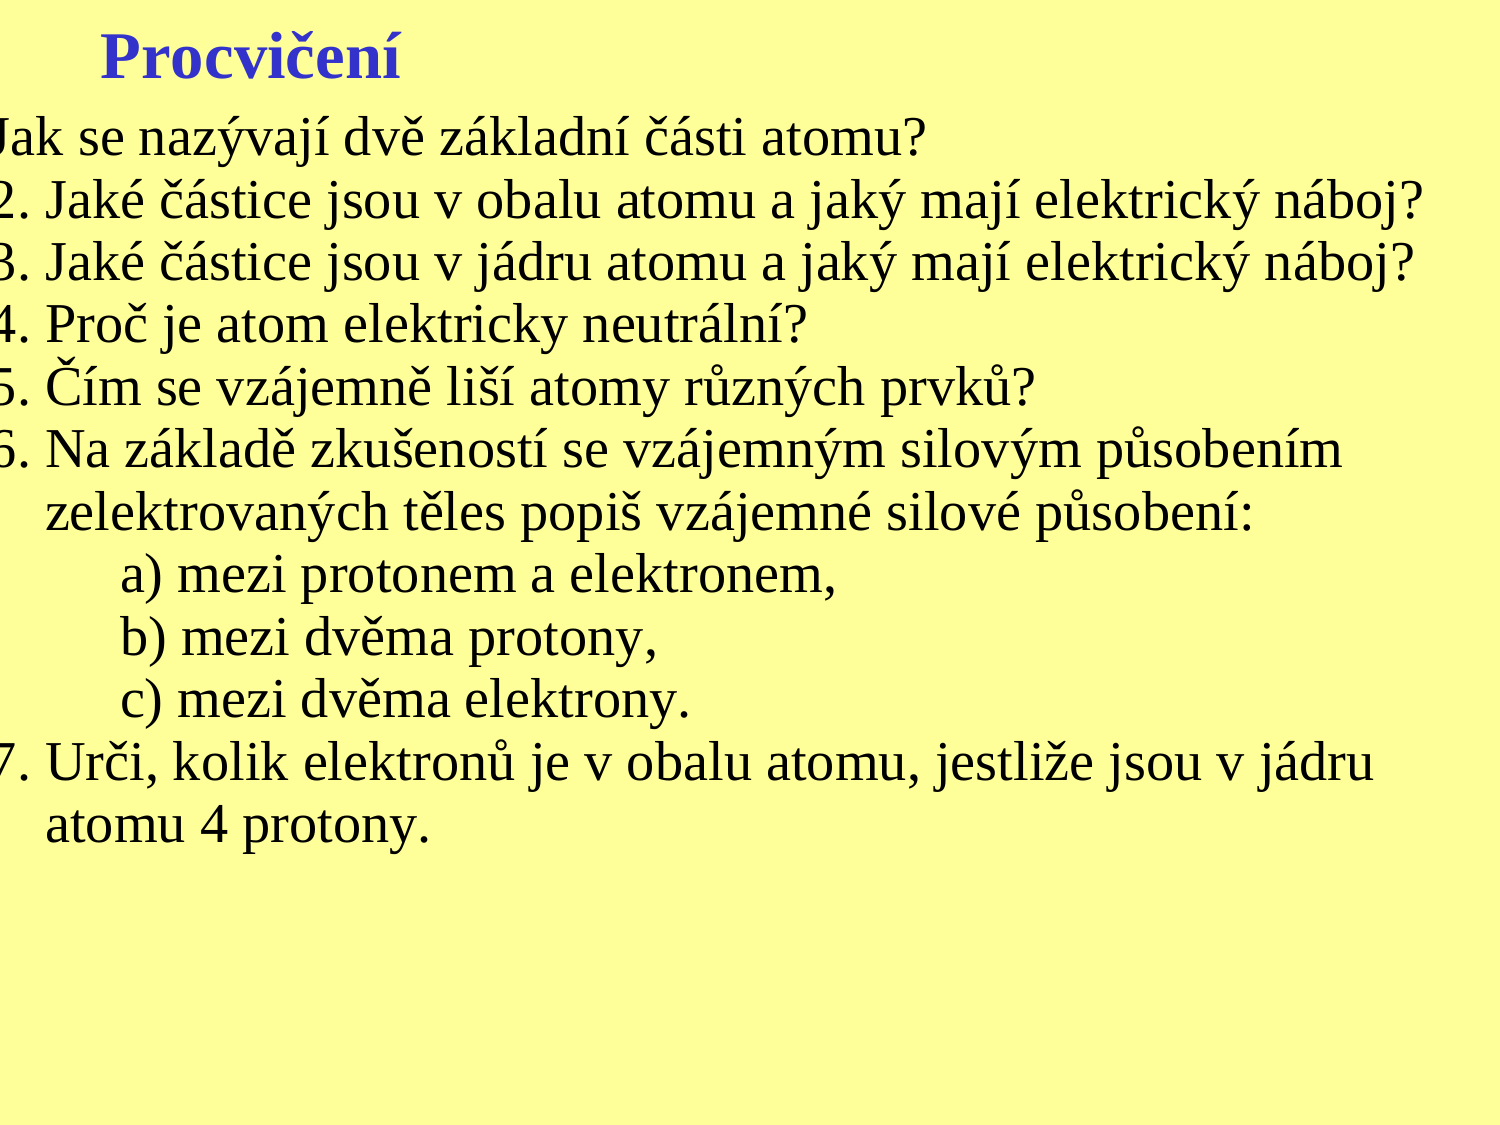

Procvičení
Jak se nazývají dvě základní části atomu?
2. Jaké částice jsou v obalu atomu a jaký mají elektrický náboj?
3. Jaké částice jsou v jádru atomu a jaký mají elektrický náboj?
4. Proč je atom elektricky neutrální?
5. Čím se vzájemně liší atomy různých prvků?
6. Na základě zkušeností se vzájemným silovým působením
 zelektrovaných těles popiš vzájemné silové působení:
 a) mezi protonem a elektronem,
 b) mezi dvěma protony,
 c) mezi dvěma elektrony.
7. Urči, kolik elektronů je v obalu atomu, jestliže jsou v jádru
atomu 4 protony.